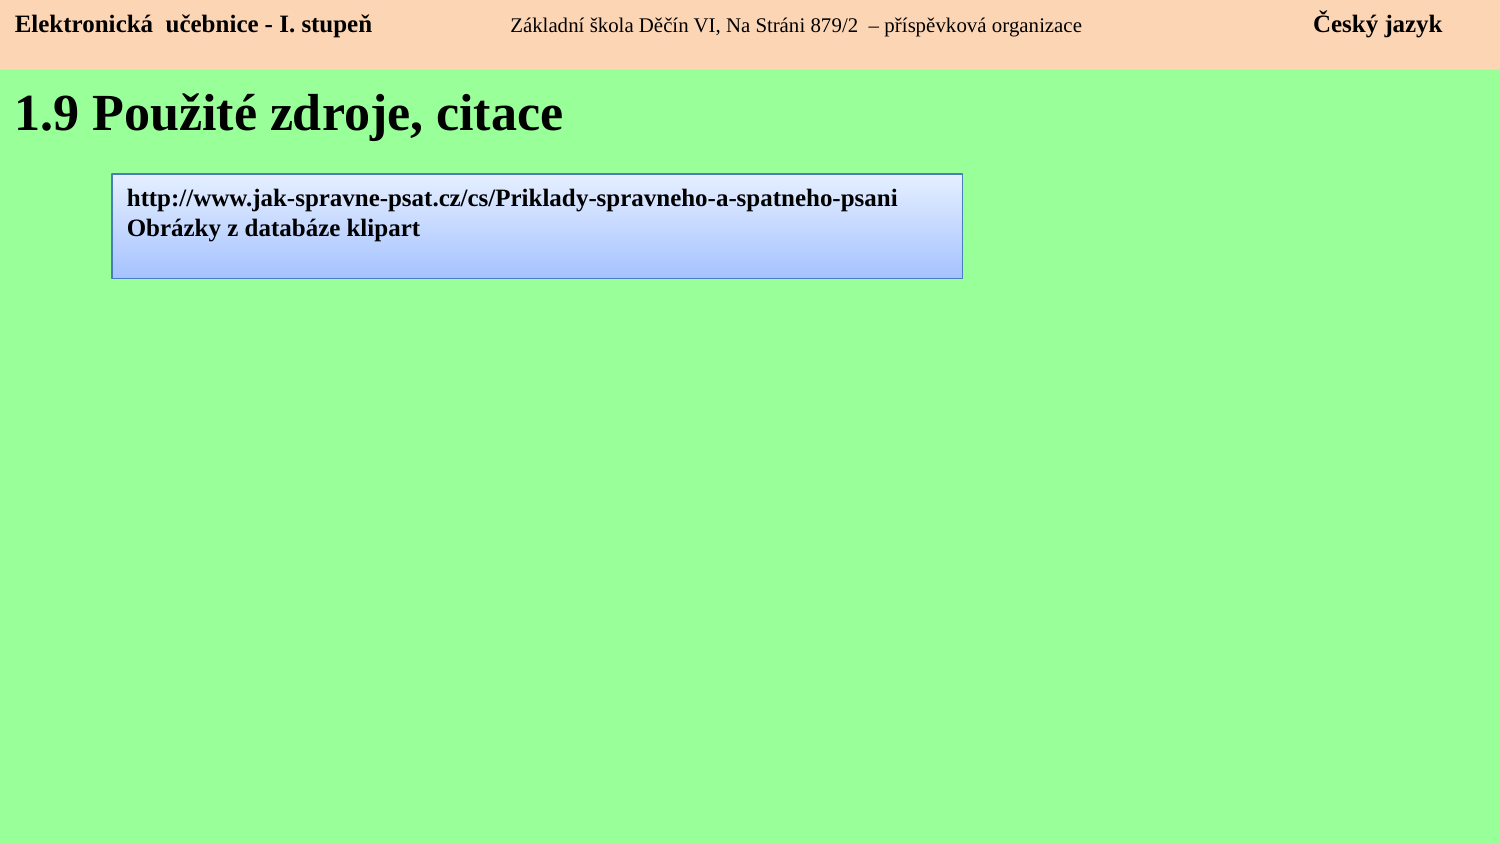

Elektronická učebnice - I. stupeň Základní škola Děčín VI, Na Stráni 879/2 – příspěvková organizace Český jazyk
# 1.9 Použité zdroje, citace
http://www.jak-spravne-psat.cz/cs/Priklady-spravneho-a-spatneho-psani
Obrázky z databáze klipart